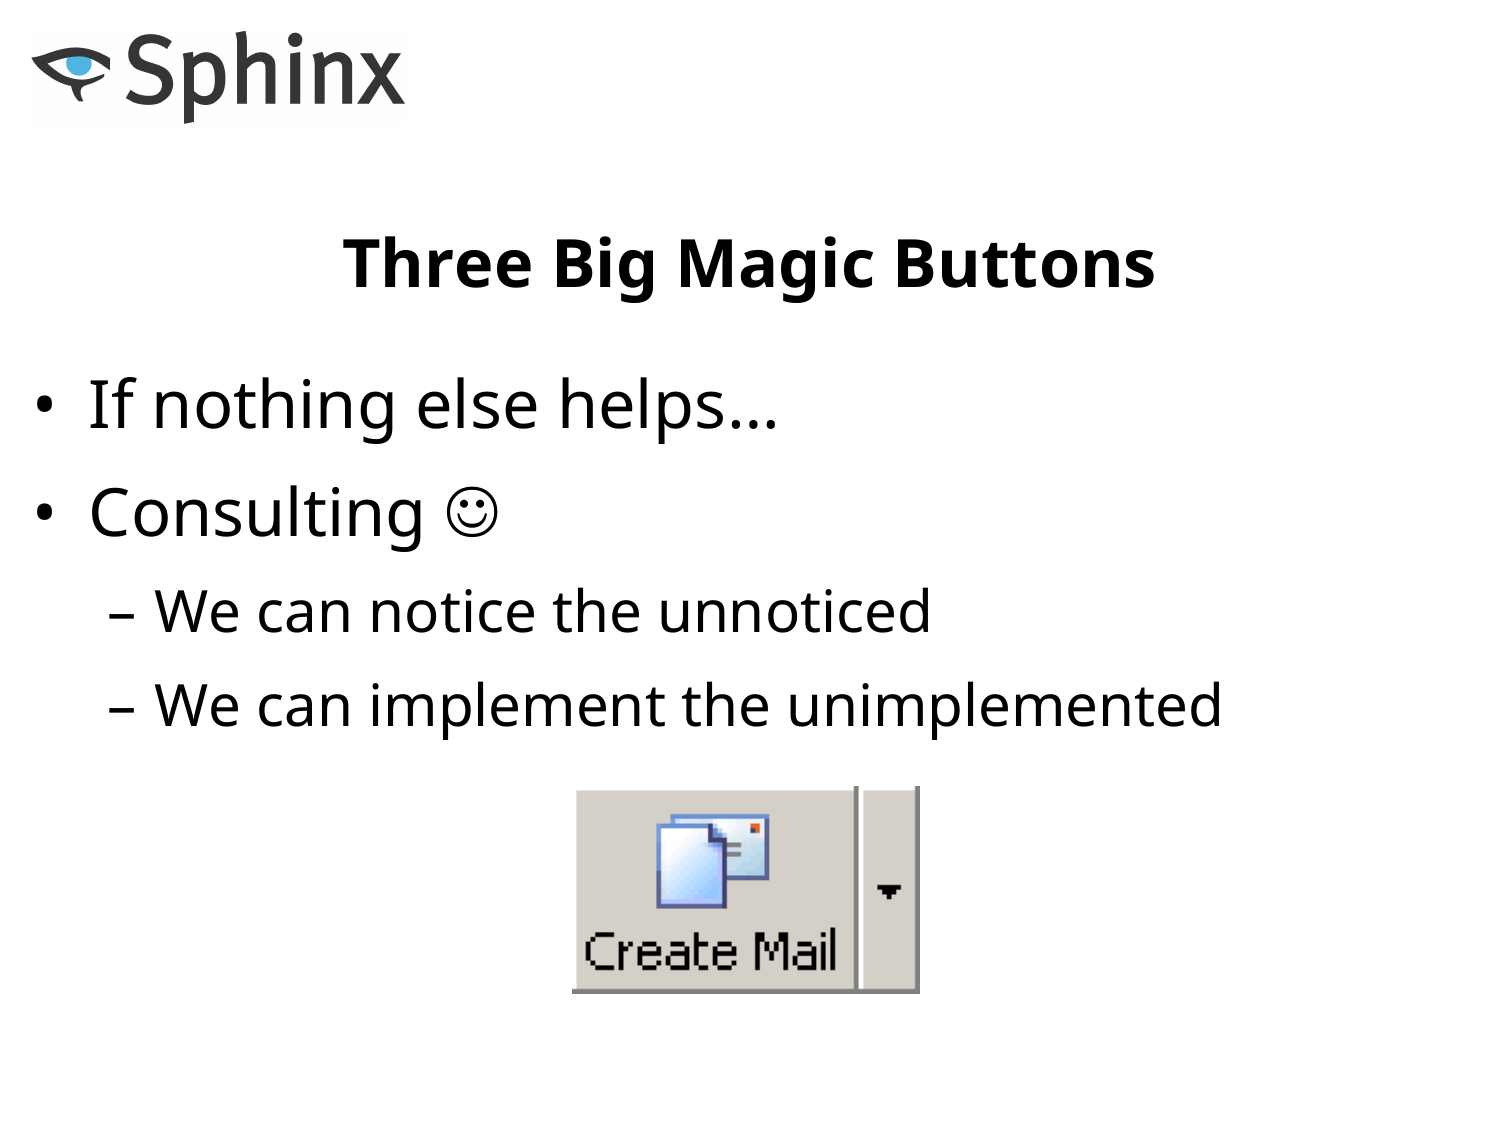

# Three Big Magic Buttons
If nothing else helps…
Consulting 
We can notice the unnoticed
We can implement the unimplemented